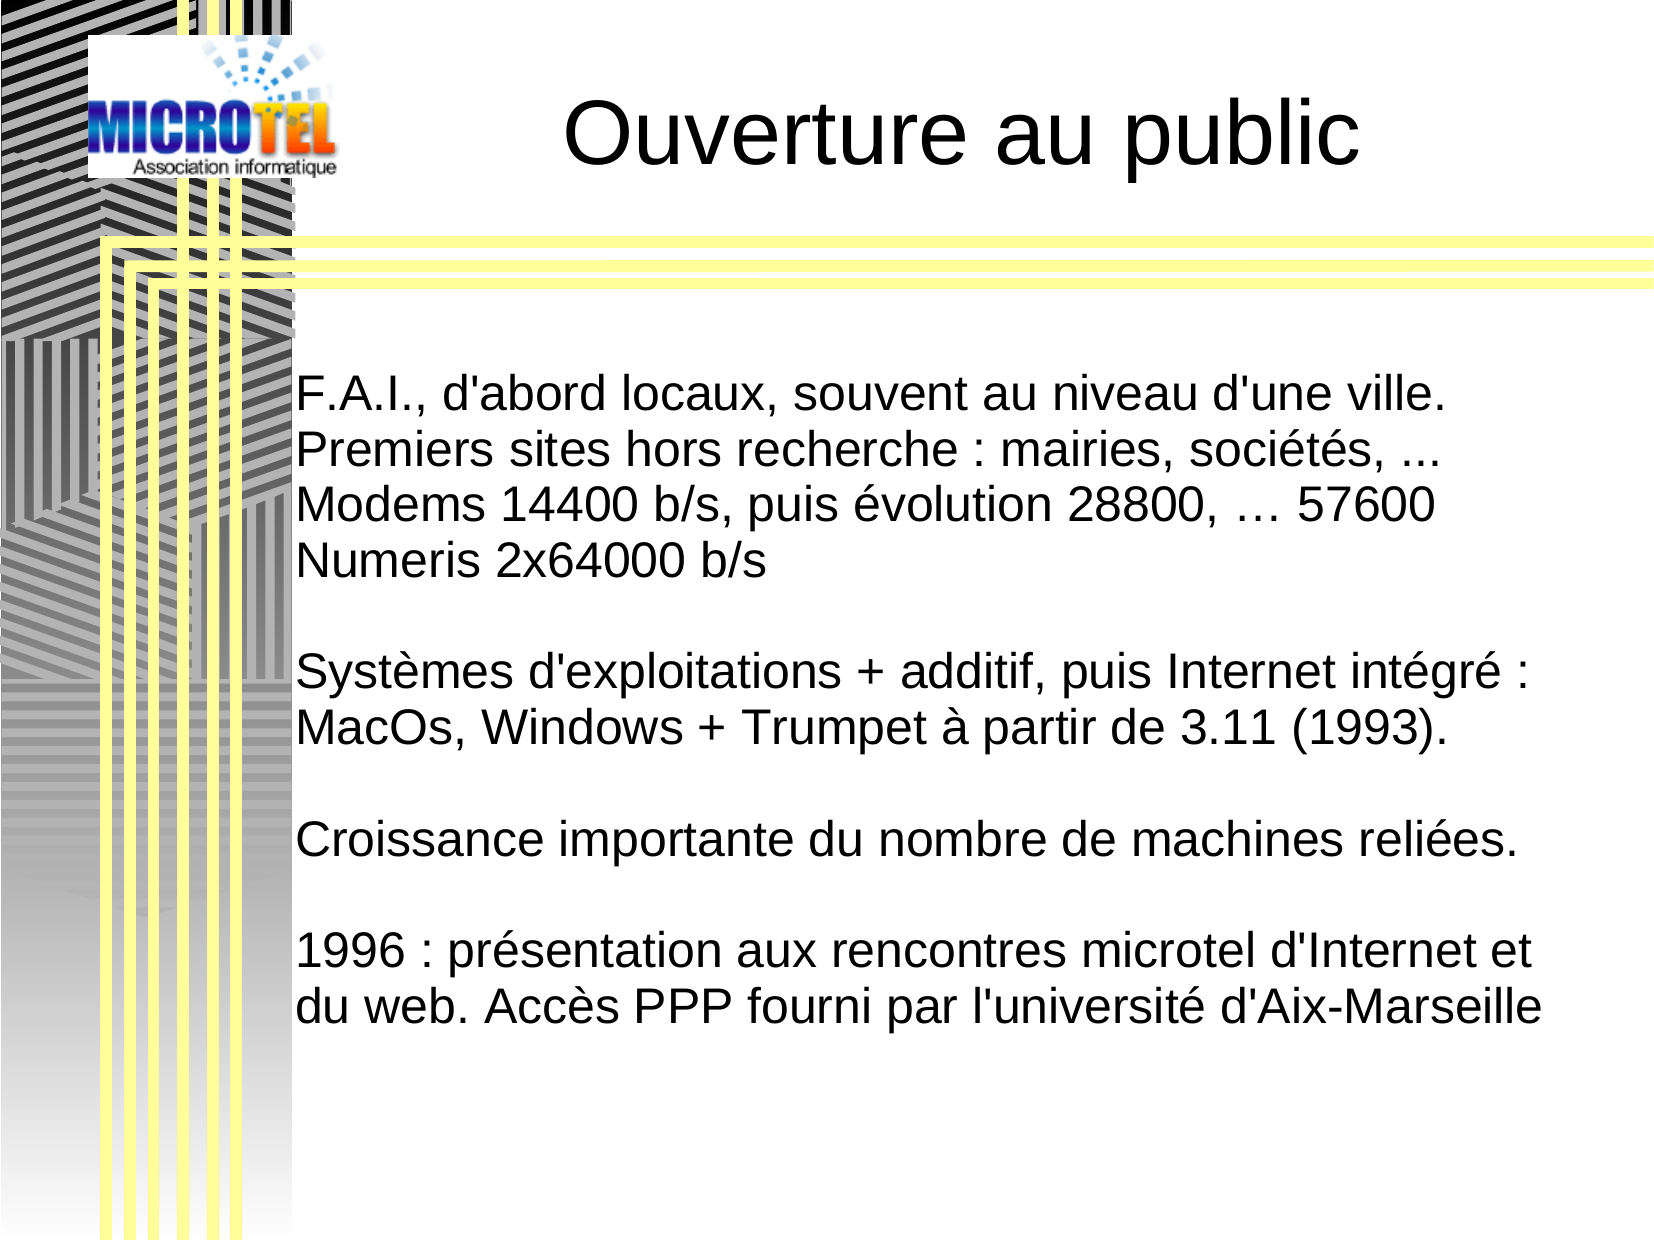

# Ouverture au public
F.A.I., d'abord locaux, souvent au niveau d'une ville.
Premiers sites hors recherche : mairies, sociétés, ...
Modems 14400 b/s, puis évolution 28800, … 57600
Numeris 2x64000 b/s
Systèmes d'exploitations + additif, puis Internet intégré :
MacOs, Windows + Trumpet à partir de 3.11 (1993).
Croissance importante du nombre de machines reliées.
1996 : présentation aux rencontres microtel d'Internet et du web. Accès PPP fourni par l'université d'Aix-Marseille